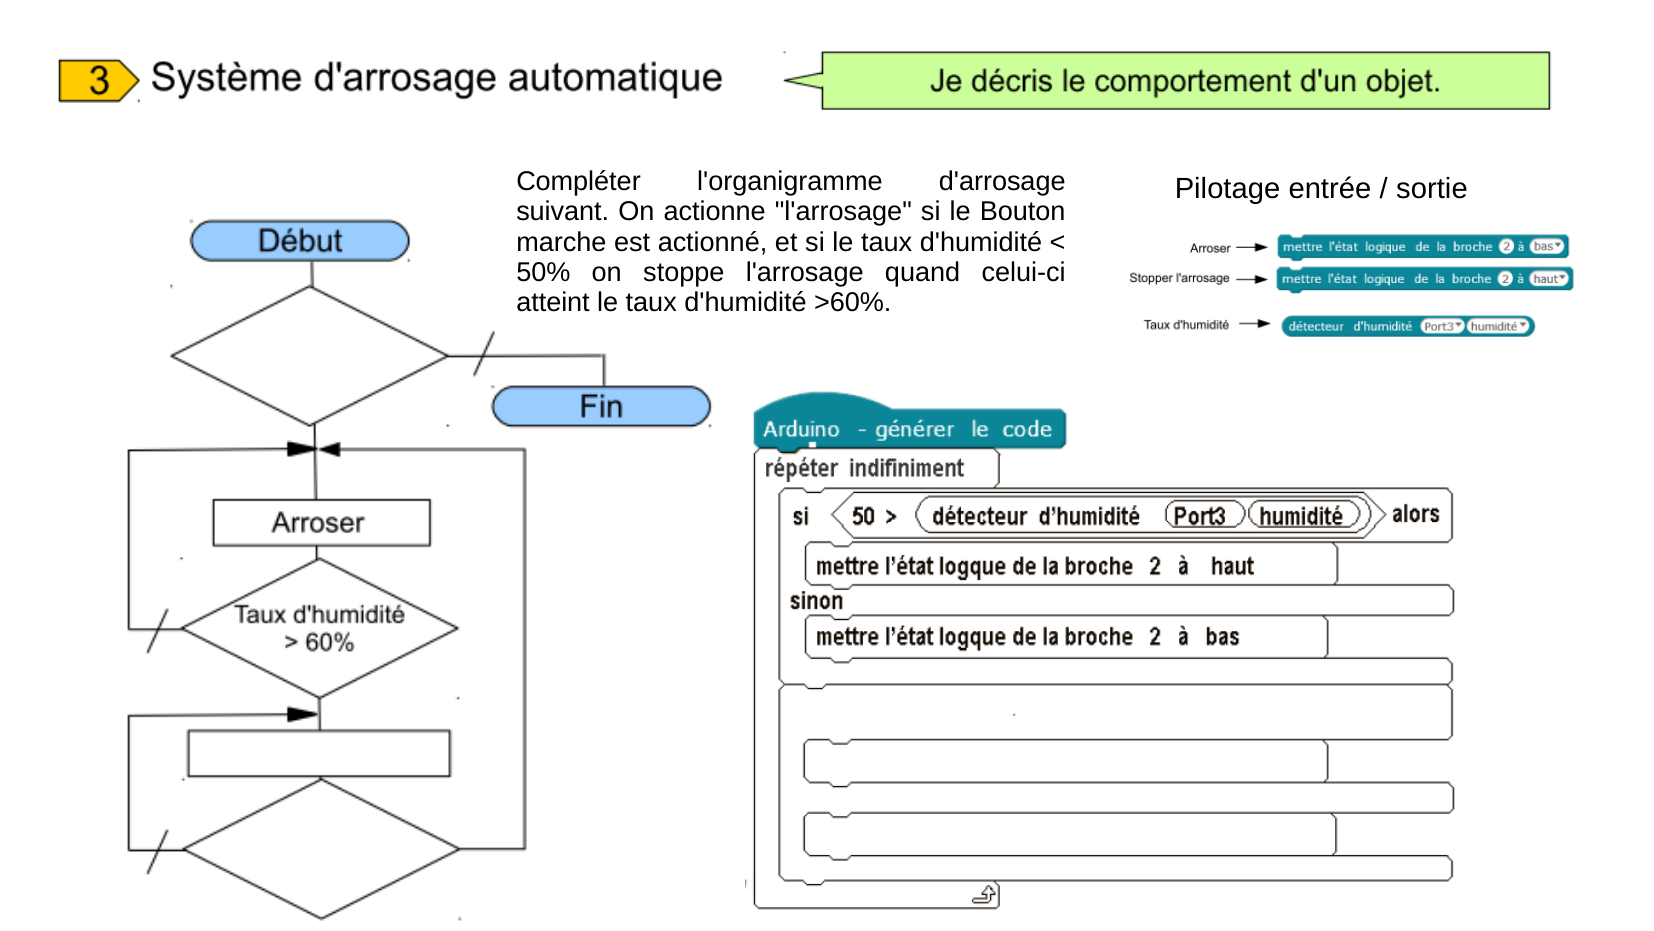

Compléter l'organigramme d'arrosage suivant. On actionne "l'arrosage" si le Bouton marche est actionné, et si le taux d'humidité < 50% on stoppe l'arrosage quand celui-ci atteint le taux d'humidité >60%.
Pilotage entrée / sortie